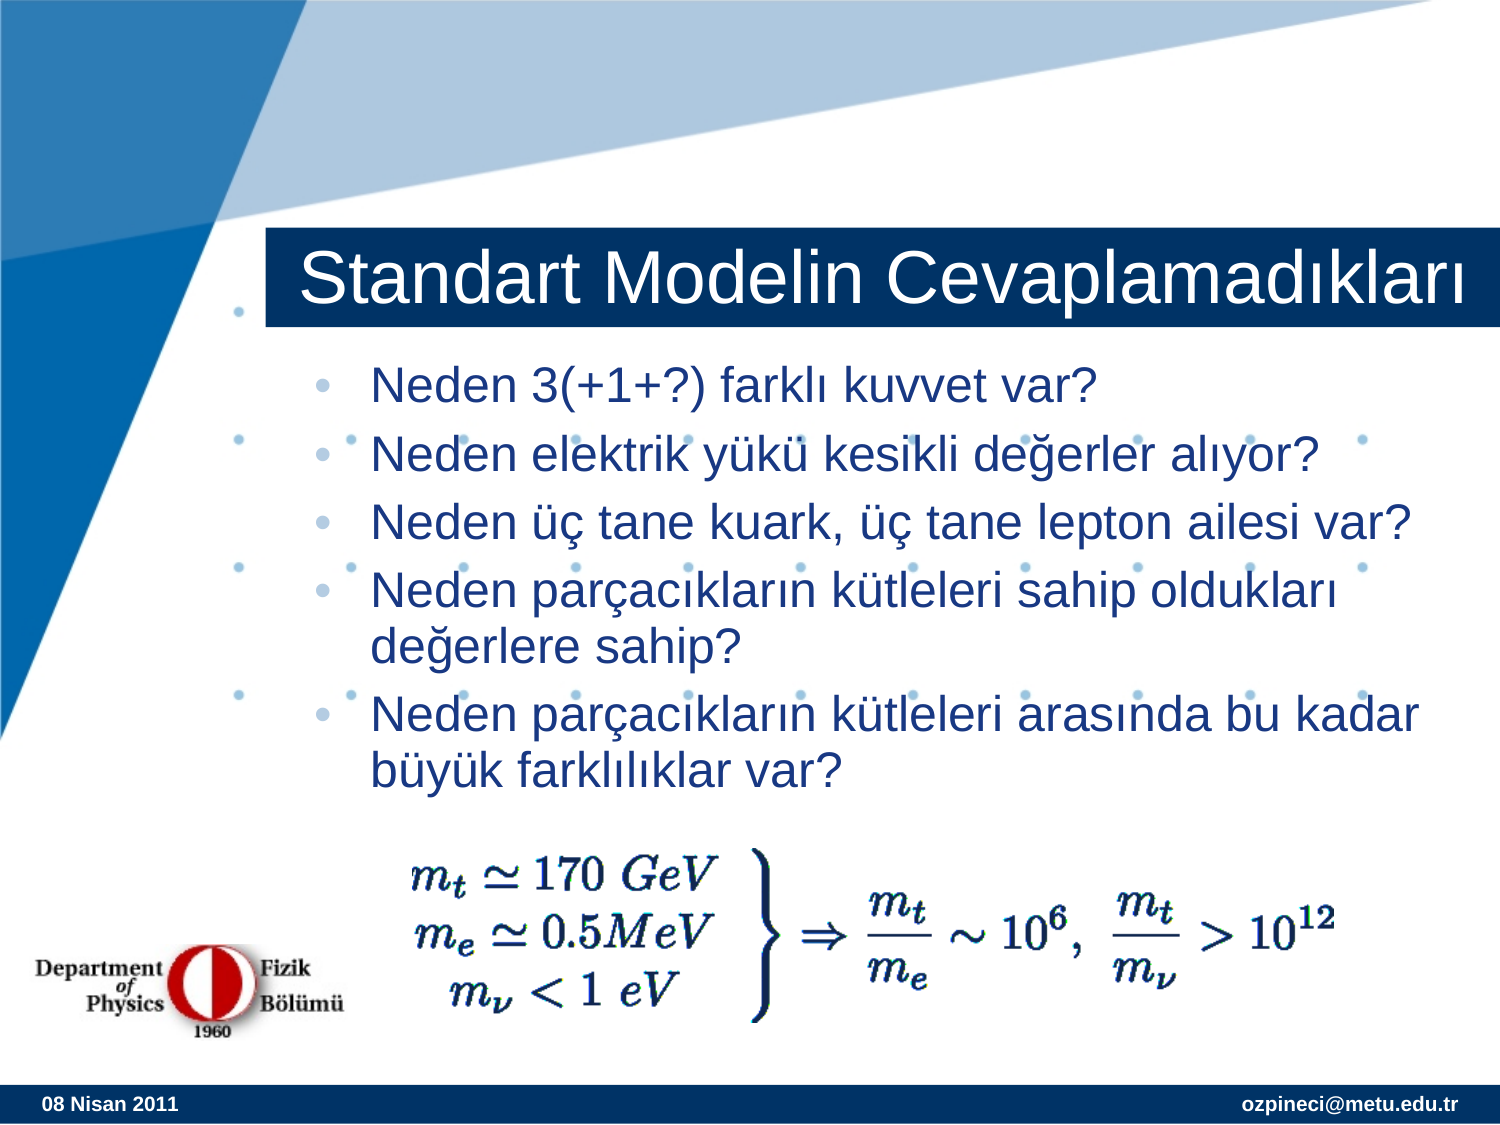

# Standart Modelin Cevaplamadıkları
Neden 3(+1+?) farklı kuvvet var?
Neden elektrik yükü kesikli değerler alıyor?
Neden üç tane kuark, üç tane lepton ailesi var?
Neden parçacıkların kütleleri sahip oldukları değerlere sahip?
Neden parçacıkların kütleleri arasında bu kadar büyük farklılıklar var?